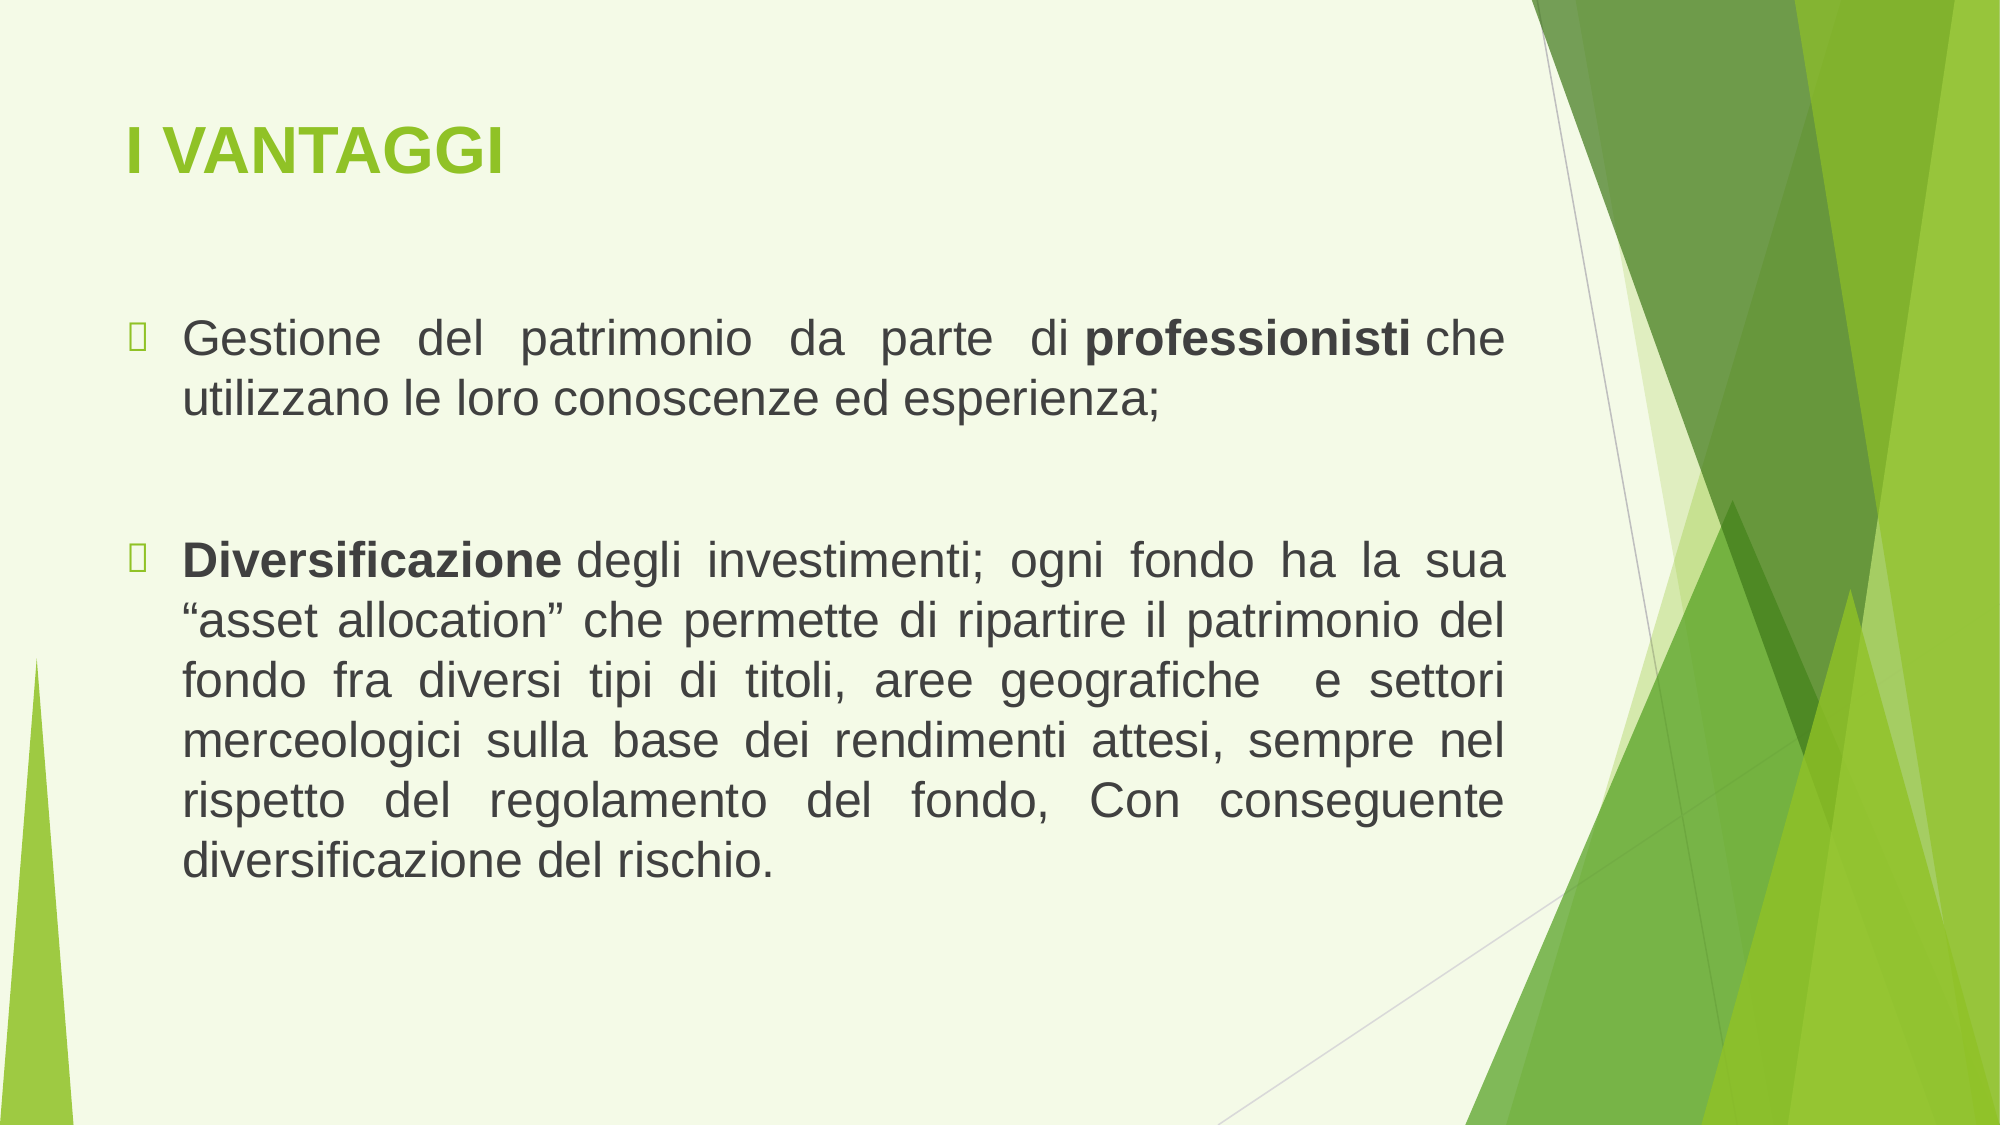

# I VANTAGGI
Gestione del patrimonio da parte di professionisti che utilizzano le loro conoscenze ed esperienza;
Diversificazione degli investimenti; ogni fondo ha la sua “asset allocation” che permette di ripartire il patrimonio del fondo fra diversi tipi di titoli, aree geografiche e settori merceologici sulla base dei rendimenti attesi, sempre nel rispetto del regolamento del fondo, Con conseguente diversificazione del rischio.